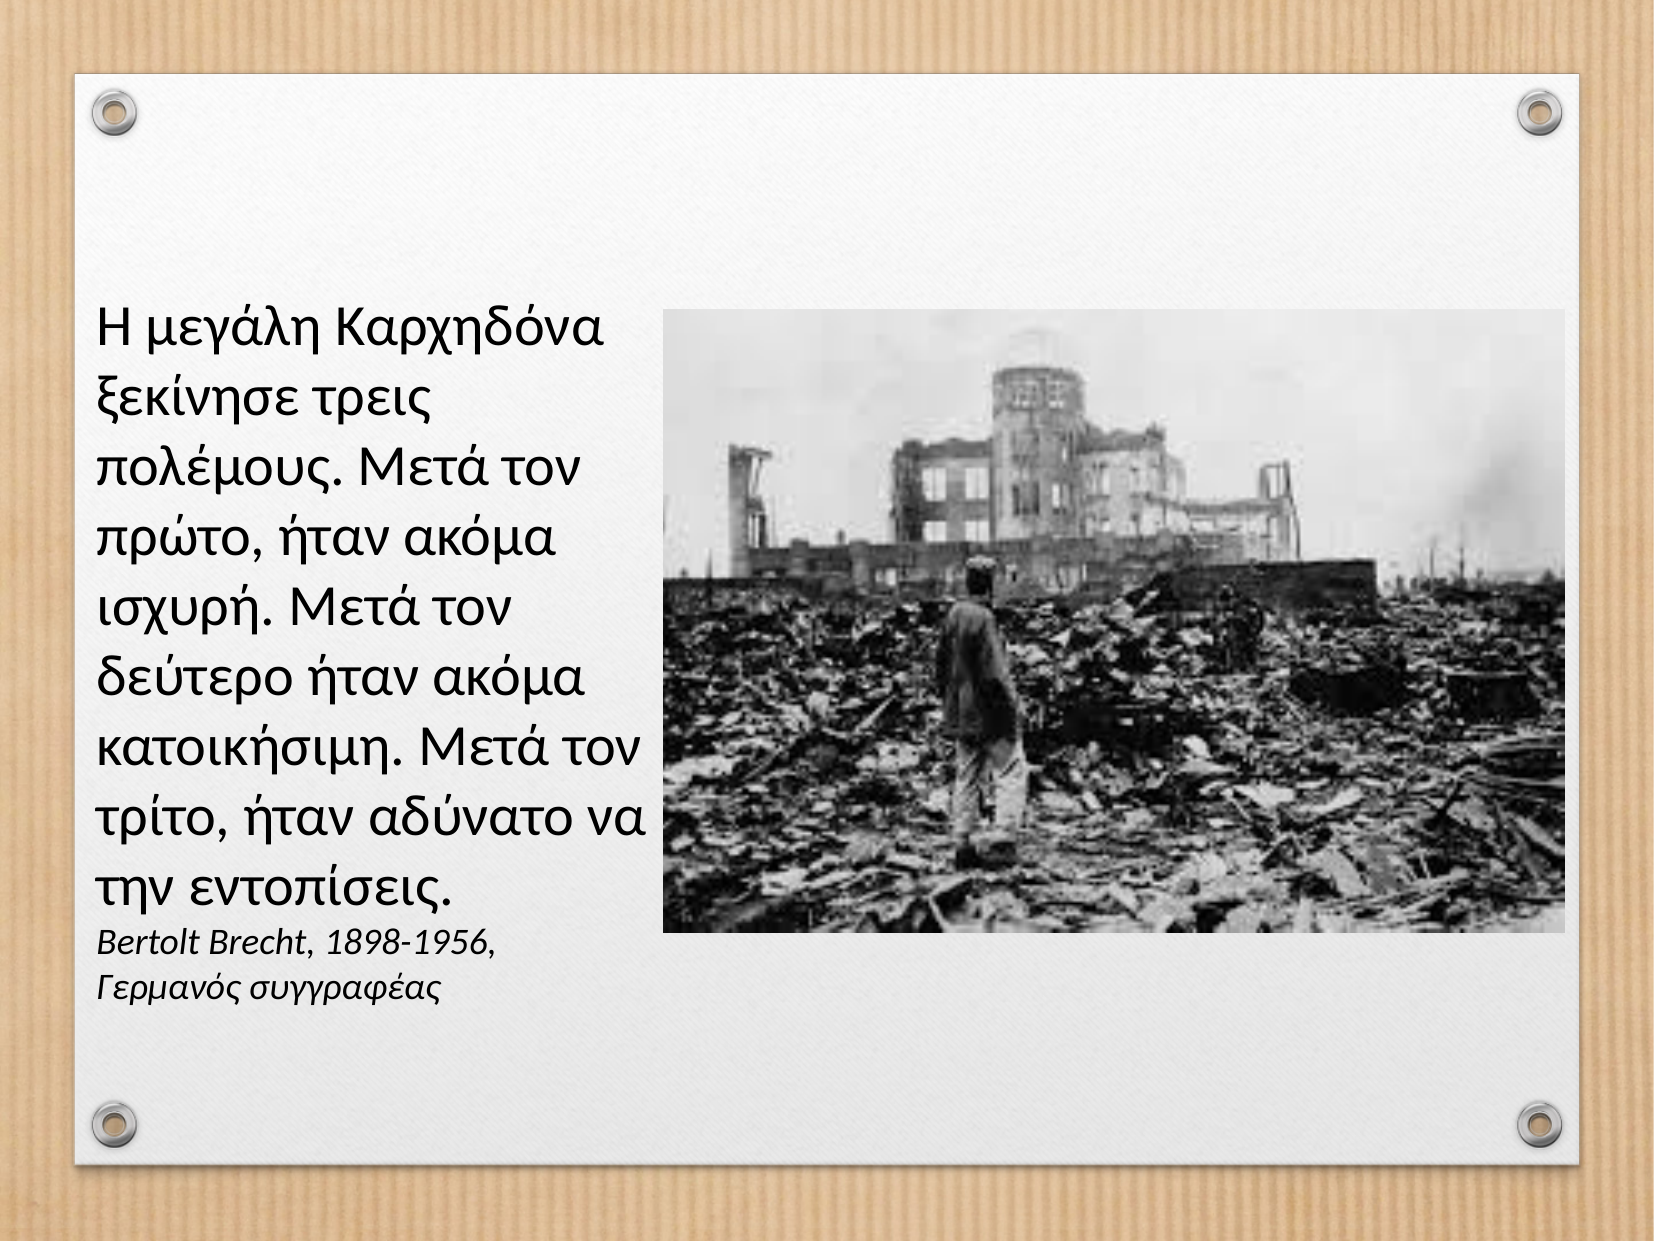

Η μεγάλη Καρχηδόνα ξεκίνησε τρεις πολέμους. Μετά τον πρώτο, ήταν ακόμα ισχυρή. Μετά τον δεύτερο ήταν ακόμα κατοικήσιμη. Μετά τον τρίτο, ήταν αδύνατο να την εντοπίσεις.
Bertolt Brecht, 1898-1956, Γερμανός συγγραφέας